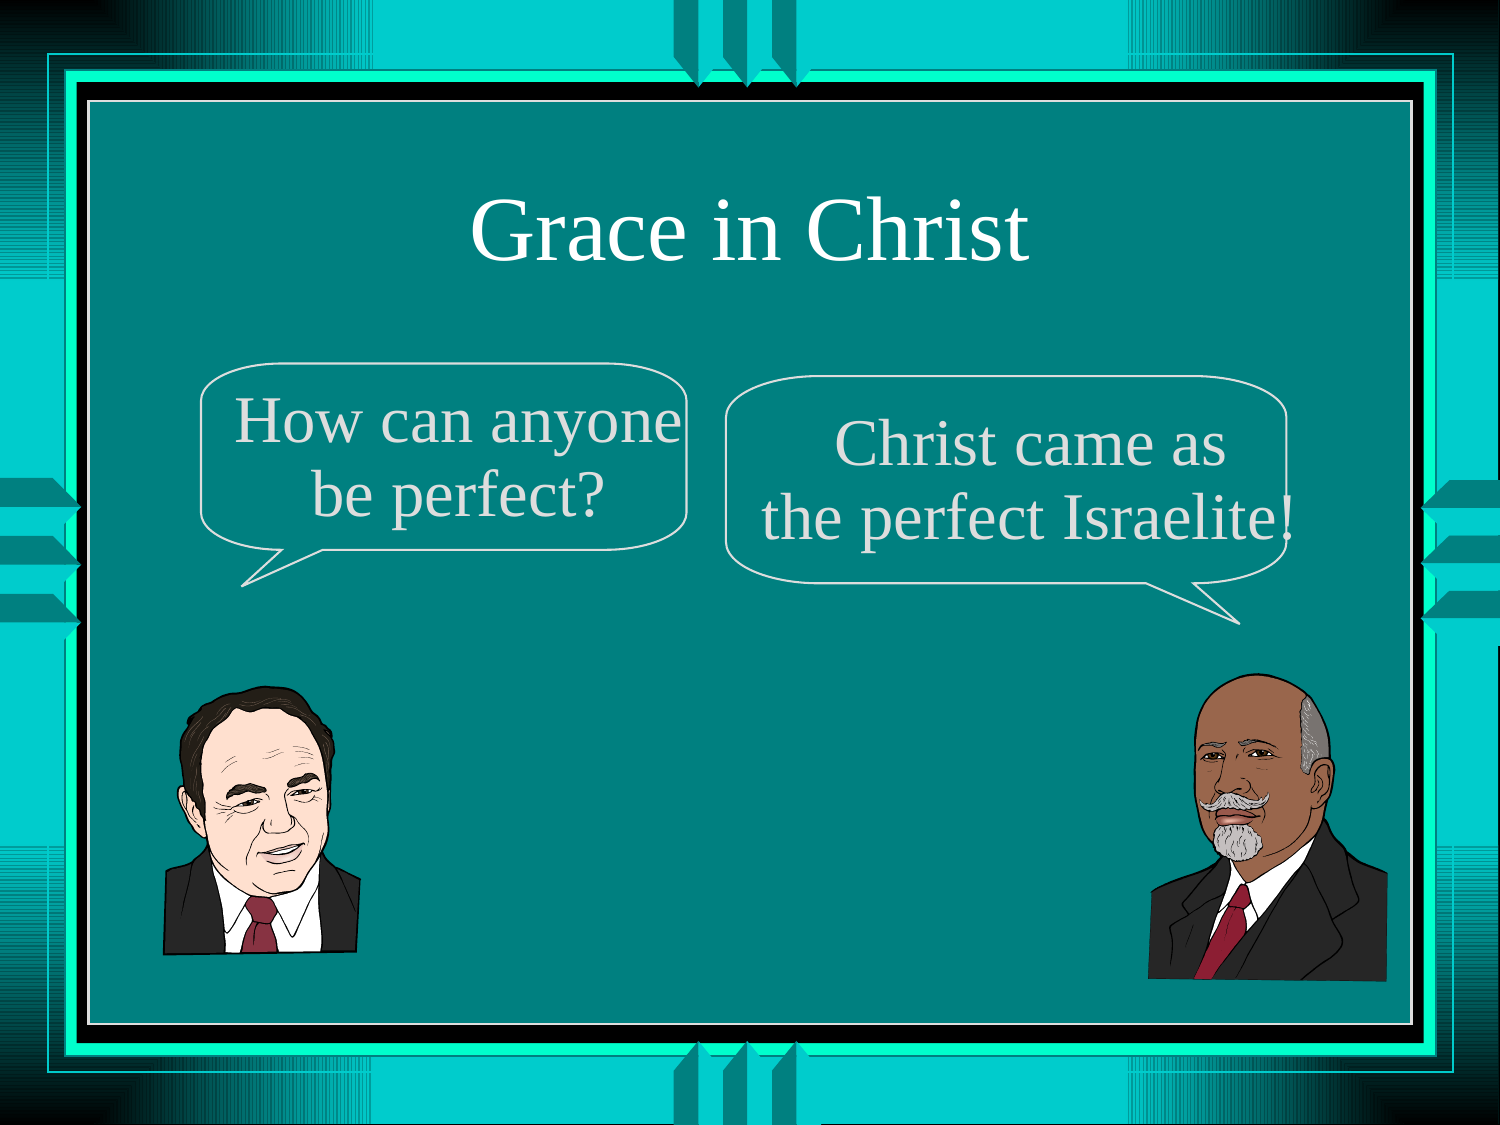

# Grace in Christ
How can anyone
be perfect?
Christ came as
the perfect Israelite!